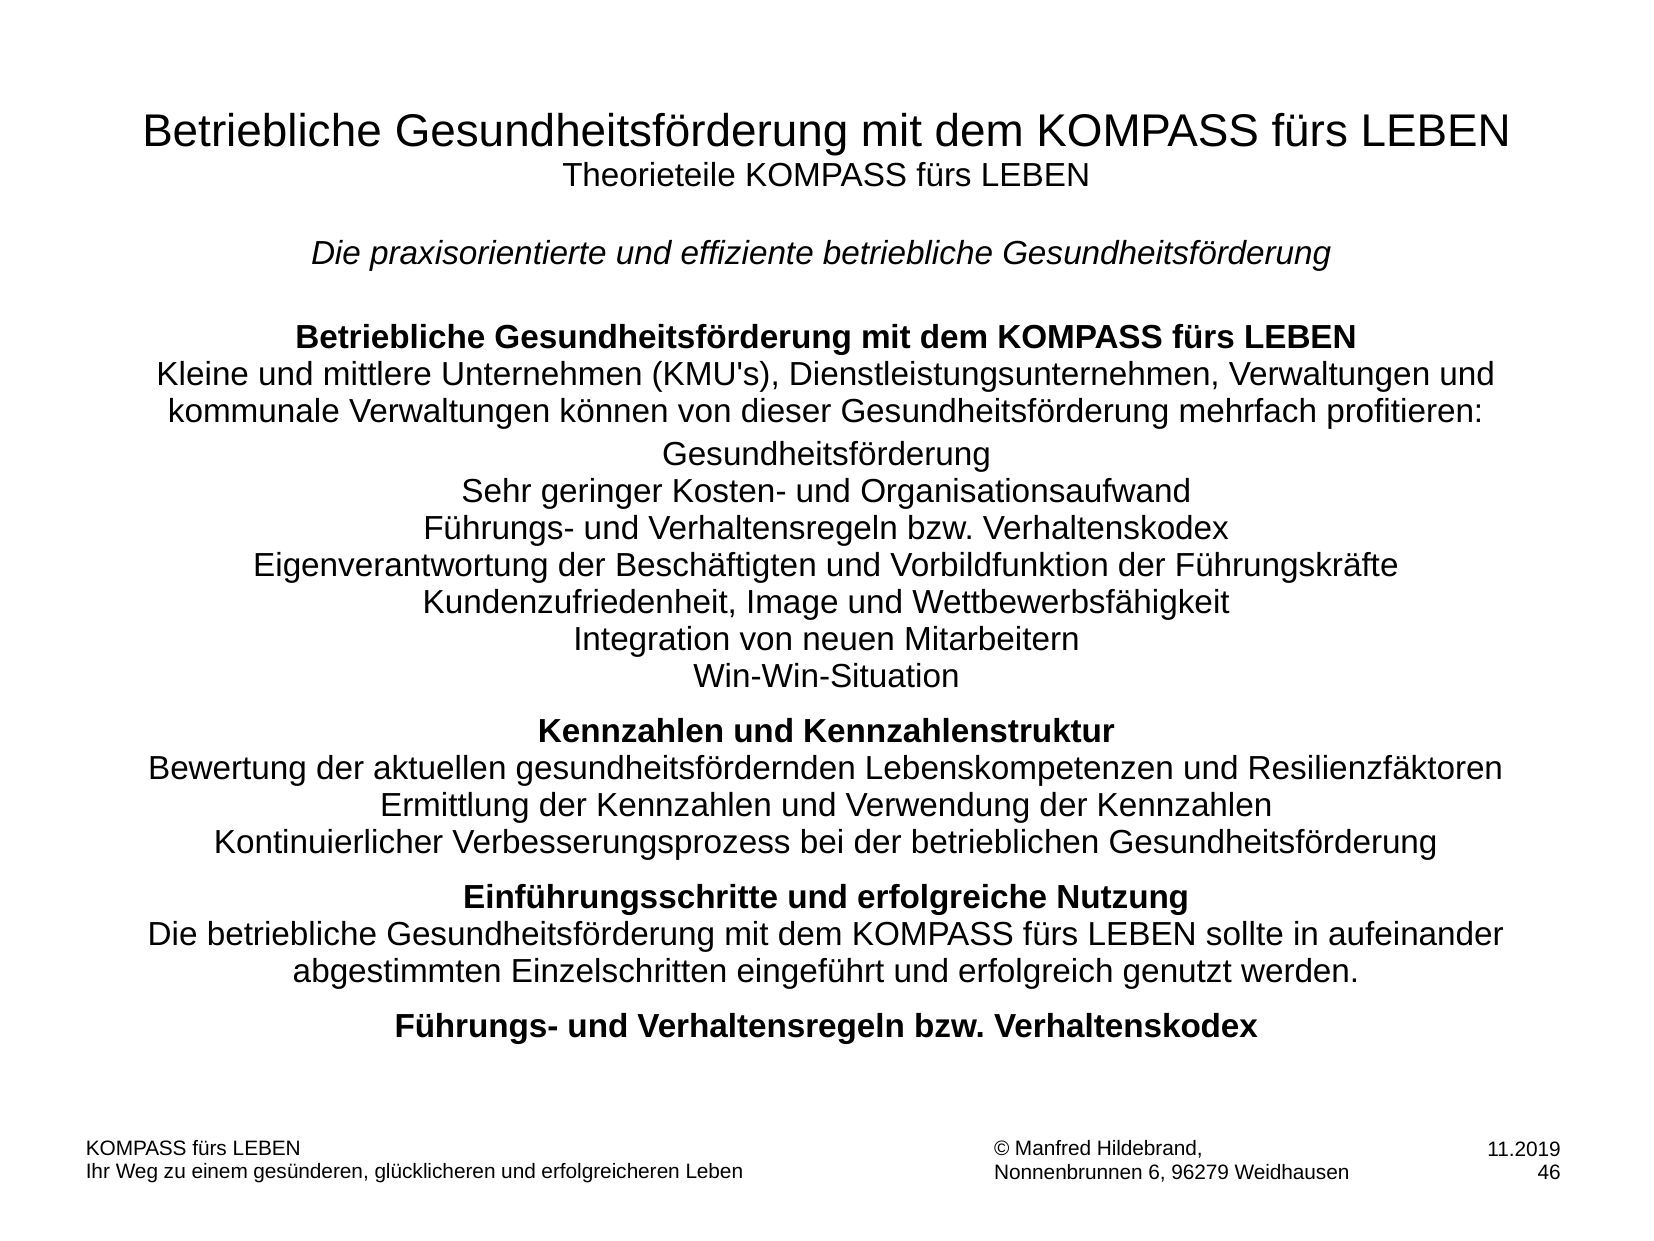

# Betriebliche Gesundheitsförderung mit dem KOMPASS fürs LEBEN Theorieteile KOMPASS fürs LEBEN
Die praxisorientierte und effiziente betriebliche Gesundheitsförderung
Betriebliche Gesundheitsförderung mit dem KOMPASS fürs LEBEN
Kleine und mittlere Unternehmen (KMU's), Dienstleistungsunternehmen, Verwaltungen und kommunale Verwaltungen können von dieser Gesundheitsförderung mehrfach profitieren:
Gesundheitsförderung
Sehr geringer Kosten- und Organisationsaufwand
Führungs- und Verhaltensregeln bzw. Verhaltenskodex
Eigenverantwortung der Beschäftigten und Vorbildfunktion der Führungskräfte
Kundenzufriedenheit, Image und Wettbewerbsfähigkeit
Integration von neuen Mitarbeitern
Win-Win-Situation
Kennzahlen und Kennzahlenstruktur
Bewertung der aktuellen gesundheitsfördernden Lebenskompetenzen und Resilienzfäktoren
Ermittlung der Kennzahlen und Verwendung der Kennzahlen
Kontinuierlicher Verbesserungsprozess bei der betrieblichen Gesundheitsförderung
Einführungsschritte und erfolgreiche Nutzung
Die betriebliche Gesundheitsförderung mit dem KOMPASS fürs LEBEN sollte in aufeinander abgestimmten Einzelschritten eingeführt und erfolgreich genutzt werden.
Führungs- und Verhaltensregeln bzw. Verhaltenskodex
KOMPASS fürs LEBEN
Ihr Weg zu einem gesünderen, glücklicheren und erfolgreicheren Leben
© Manfred Hildebrand,
Nonnenbrunnen 6, 96279 Weidhausen
11.2019
46